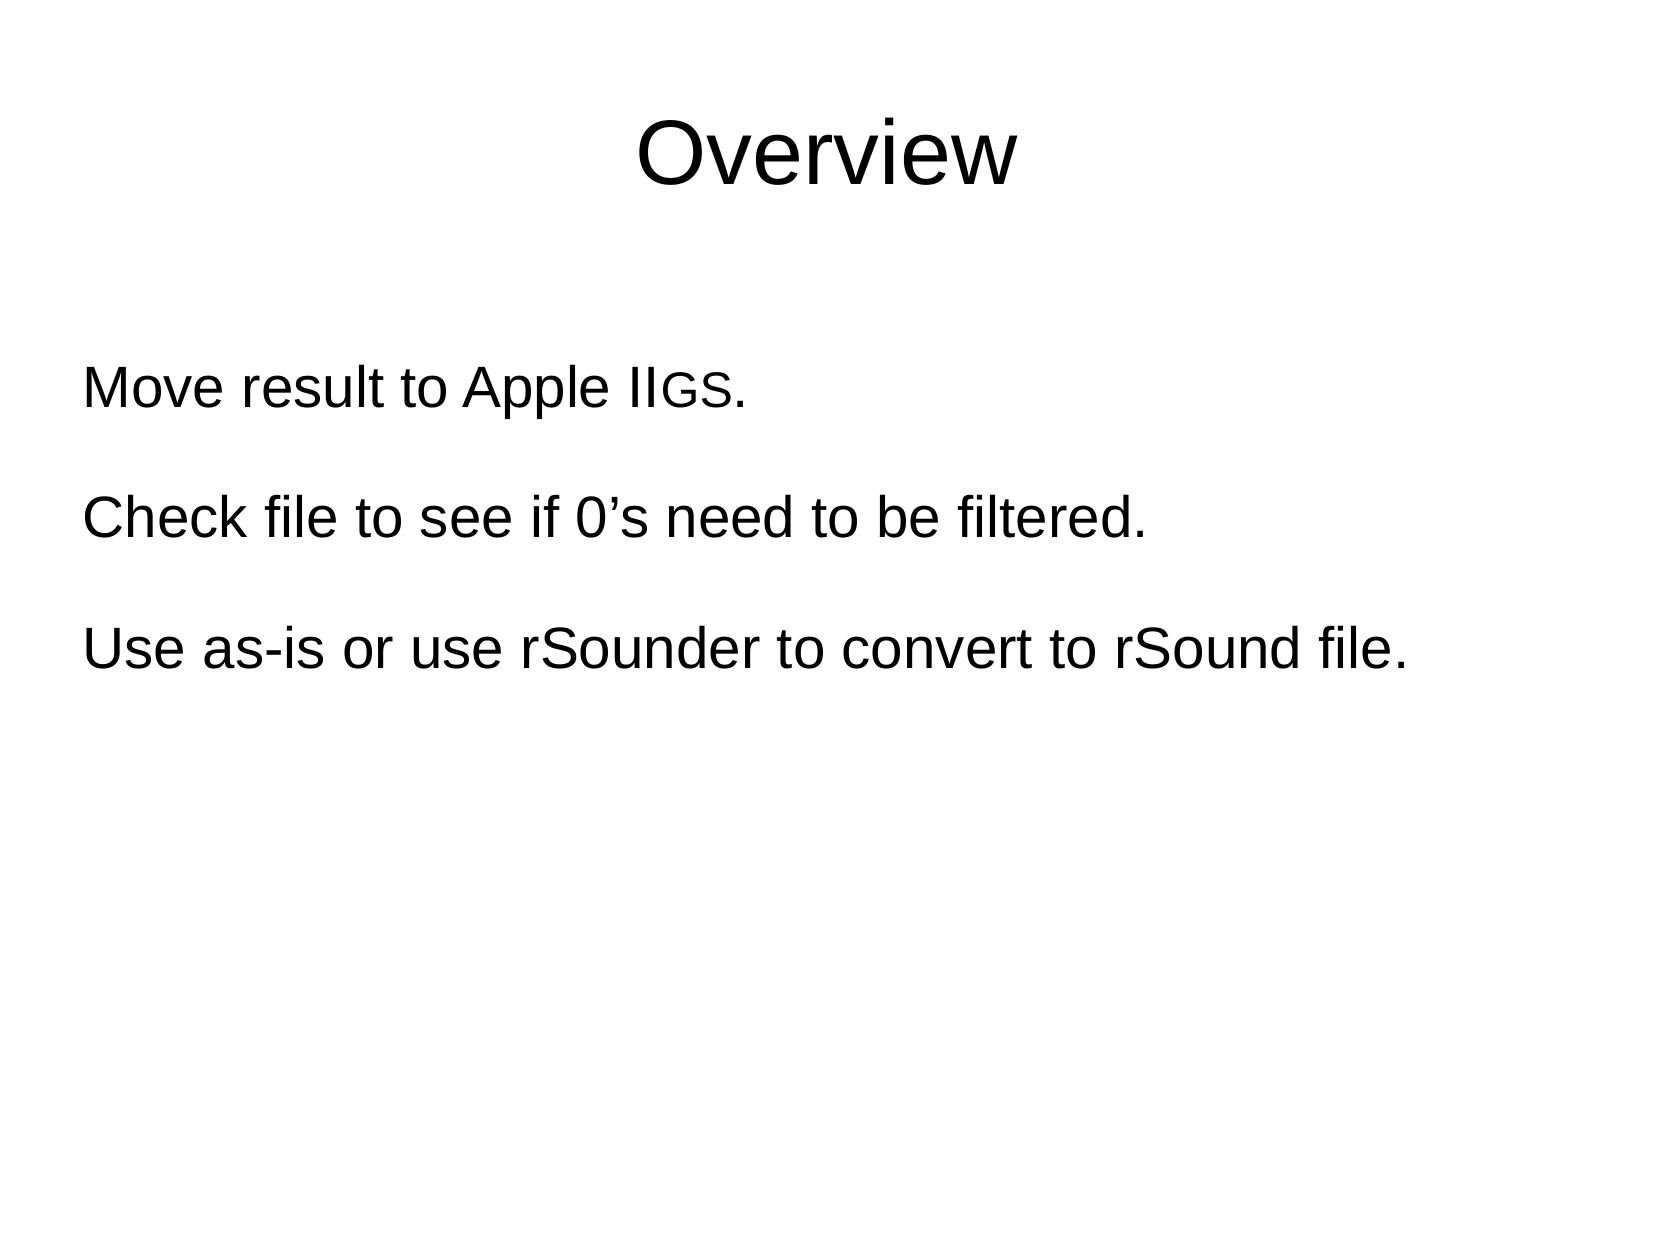

# Overview
Move result to Apple IIGS.
Check file to see if 0’s need to be filtered.
Use as-is or use rSounder to convert to rSound file.